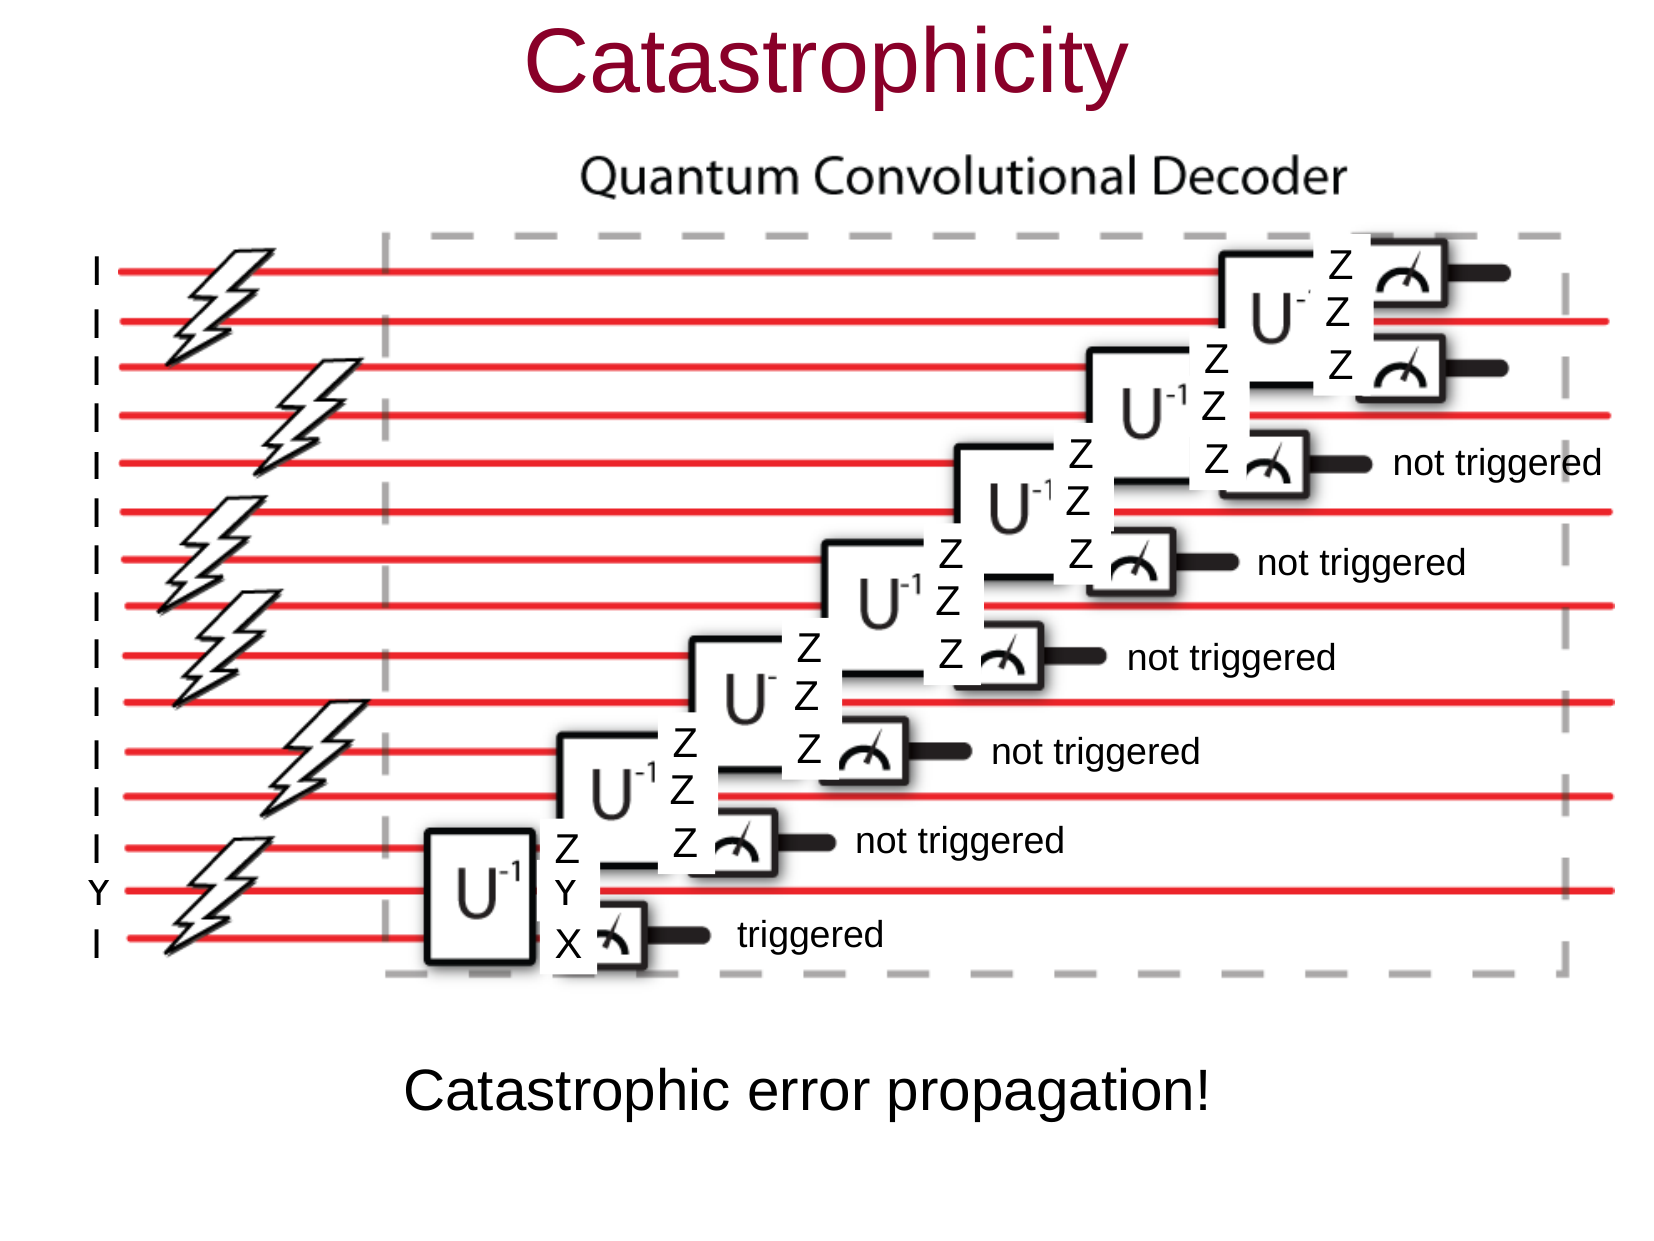

# Catastrophicity
Z
Z
Z
I
I
I
I
I
I
I
I
I
I
I
I
I
I
Y
I
Z
Z
Z
not triggered
Z
Z
Z
not triggered
Z
Z
Z
not triggered
Z
Z
Z
not triggered
Z
Z
Z
not triggered
Z
X
Y
triggered
Catastrophic error propagation!